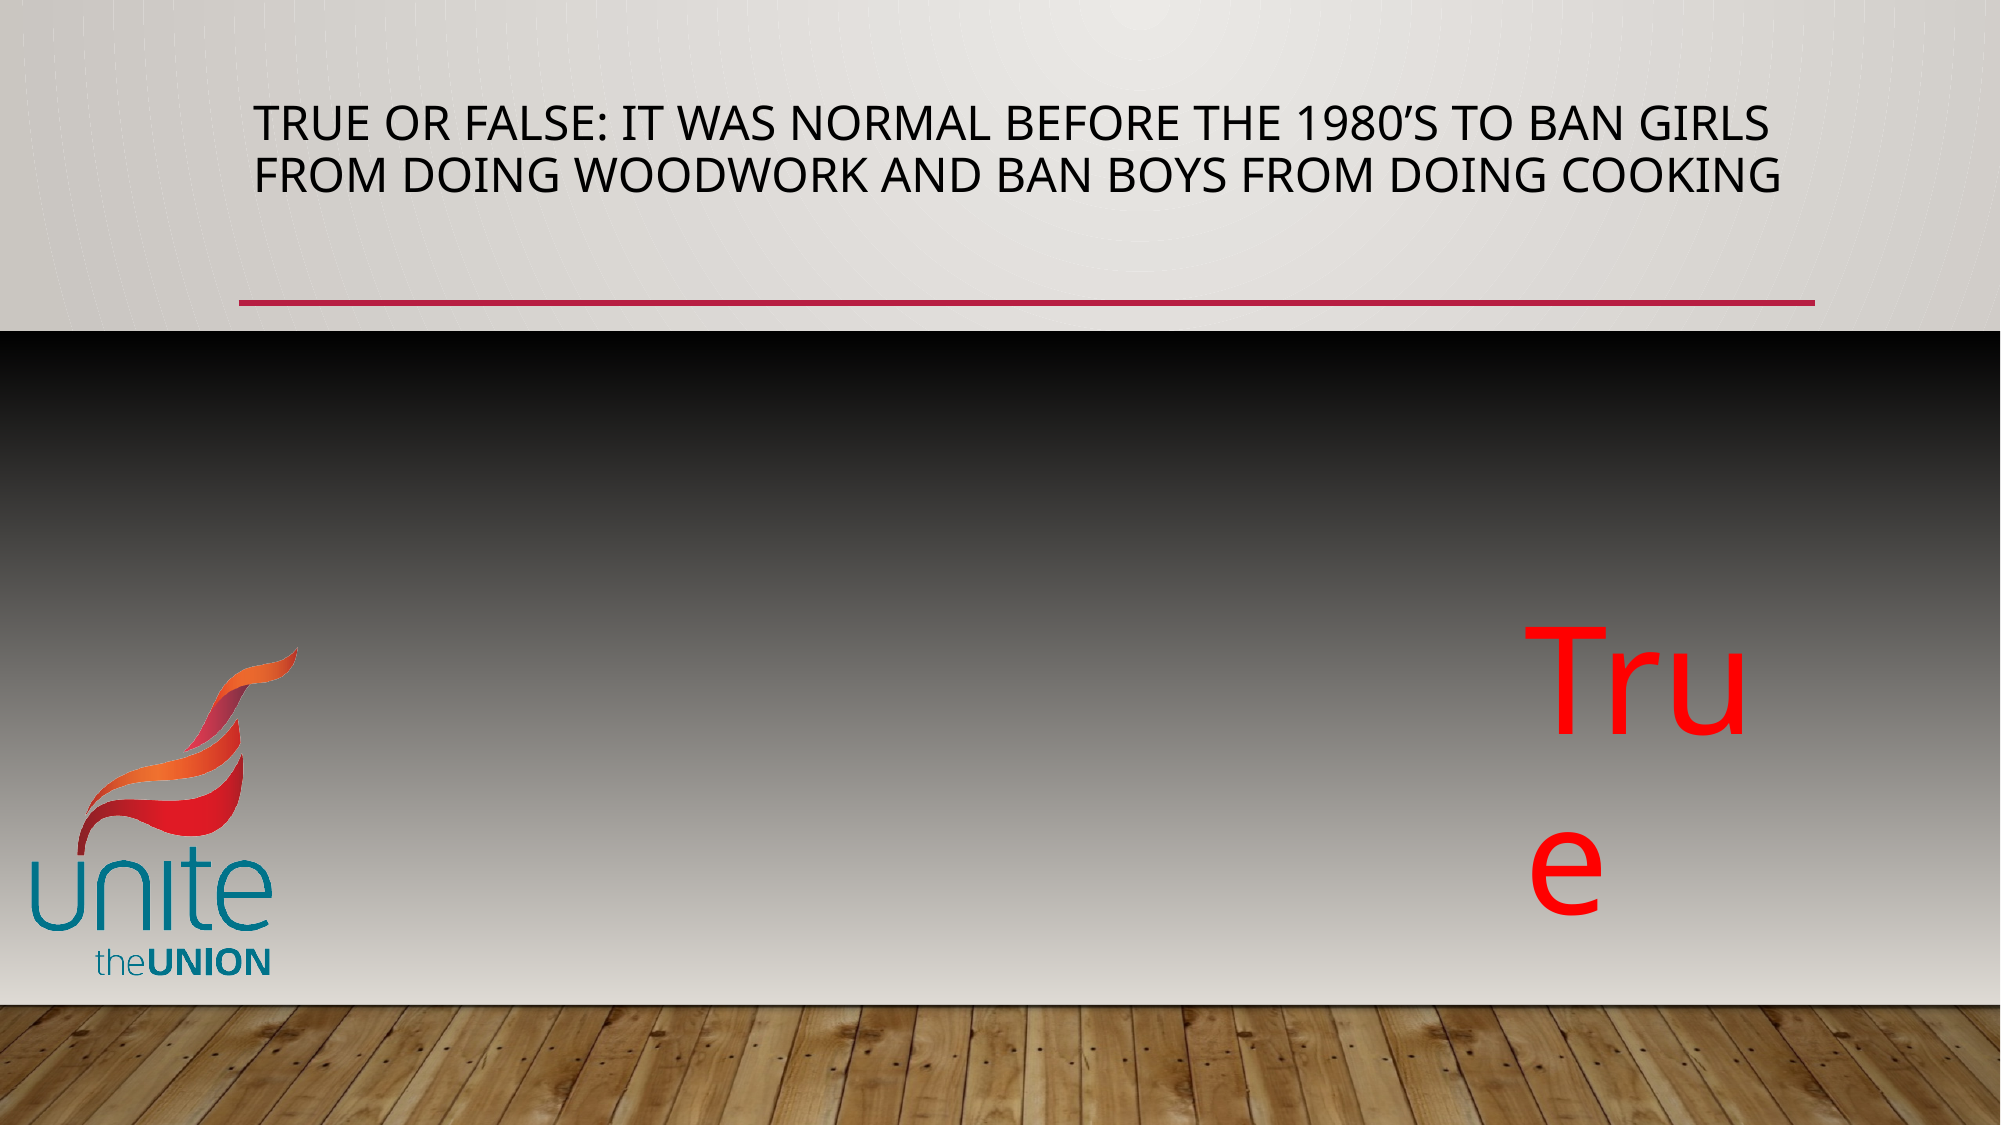

# True or false: it was normal before the 1980’s to ban girls from doing woodwork and ban boys from doing cooking
True